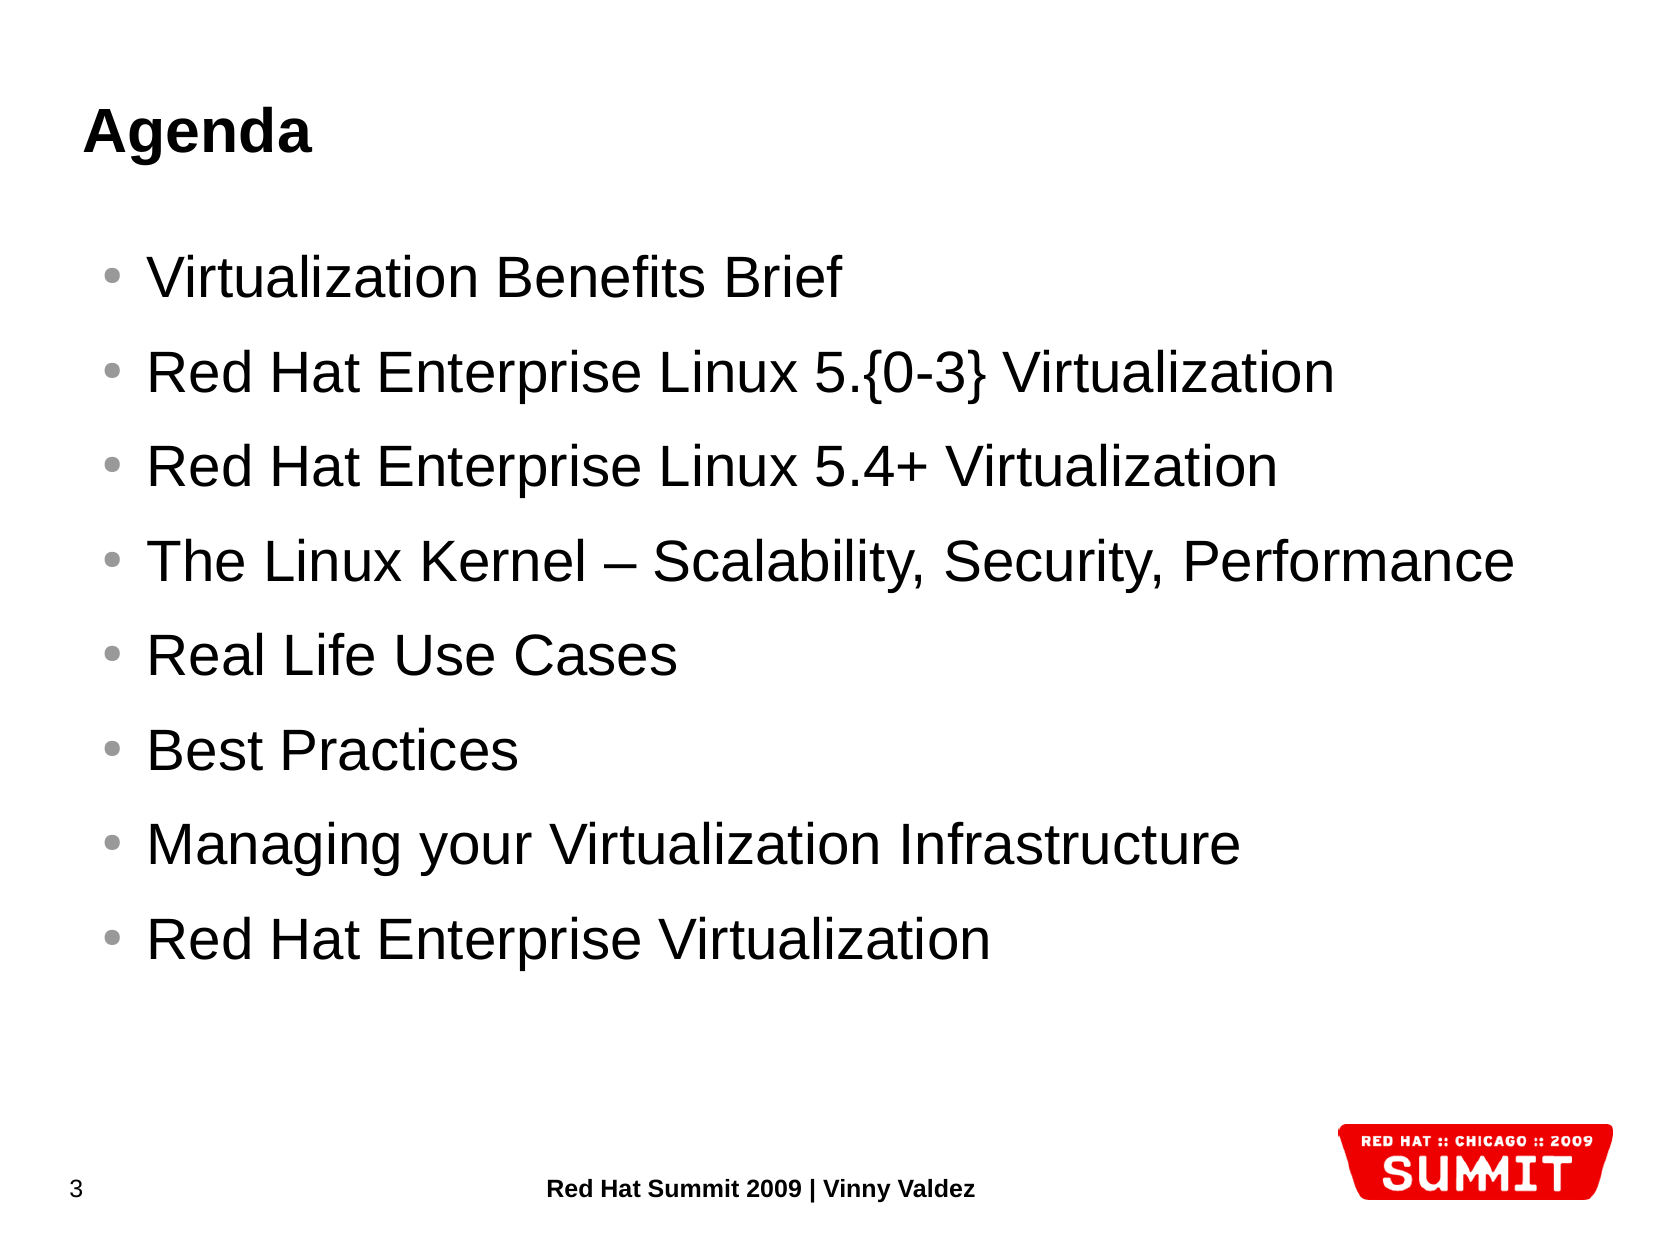

# Agenda
Virtualization Benefits Brief
Red Hat Enterprise Linux 5.{0-3} Virtualization
Red Hat Enterprise Linux 5.4+ Virtualization
The Linux Kernel – Scalability, Security, Performance
Real Life Use Cases
Best Practices
Managing your Virtualization Infrastructure
Red Hat Enterprise Virtualization